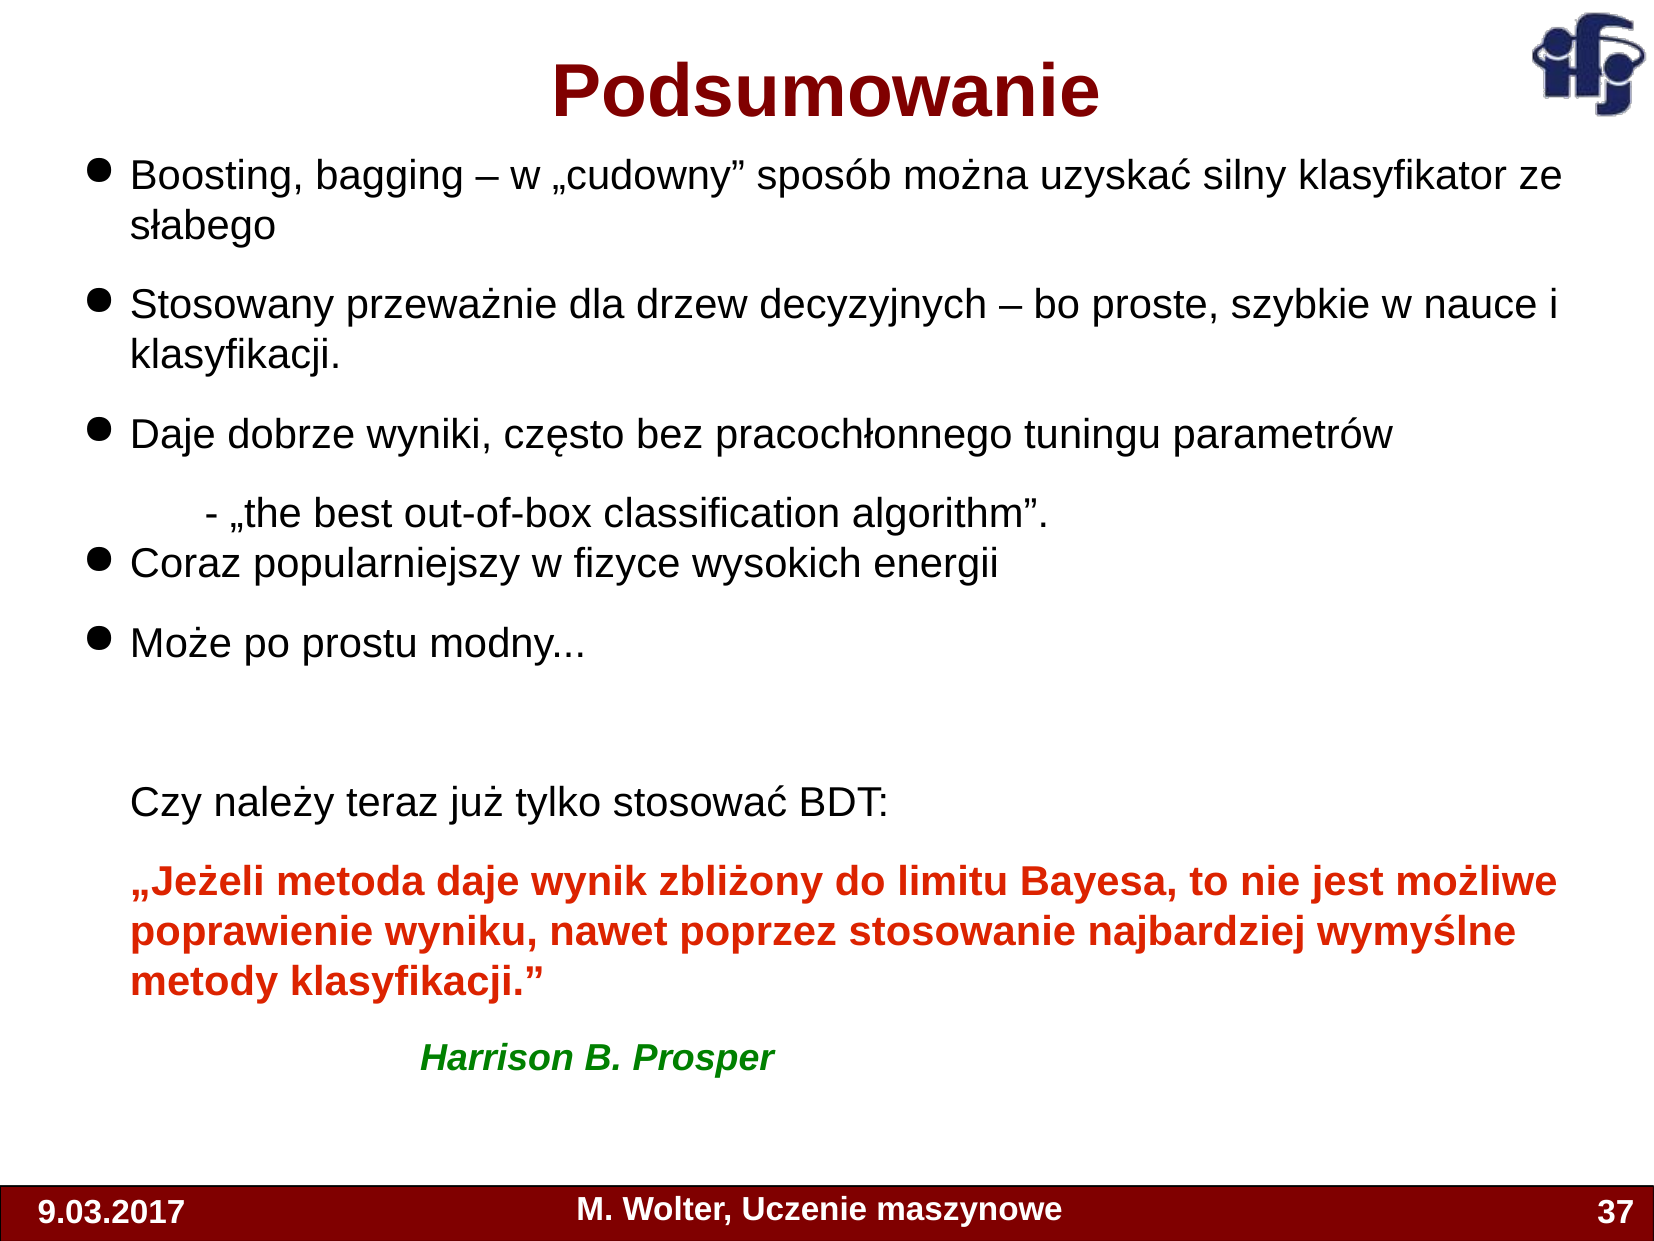

# Podsumowanie
Boosting, bagging – w „cudowny” sposób można uzyskać silny klasyfikator ze słabego
Stosowany przeważnie dla drzew decyzyjnych – bo proste, szybkie w nauce i klasyfikacji.
Daje dobrze wyniki, często bez pracochłonnego tuningu parametrów
- „the best out-of-box classification algorithm”.
Coraz popularniejszy w fizyce wysokich energii
Może po prostu modny...
Czy należy teraz już tylko stosować BDT:
„Jeżeli metoda daje wynik zbliżony do limitu Bayesa, to nie jest możliwe poprawienie wyniku, nawet poprzez stosowanie najbardziej wymyślne metody klasyfikacji.”
Harrison B. Prosper
9.03.2017
Machine Learning, M. Wolter